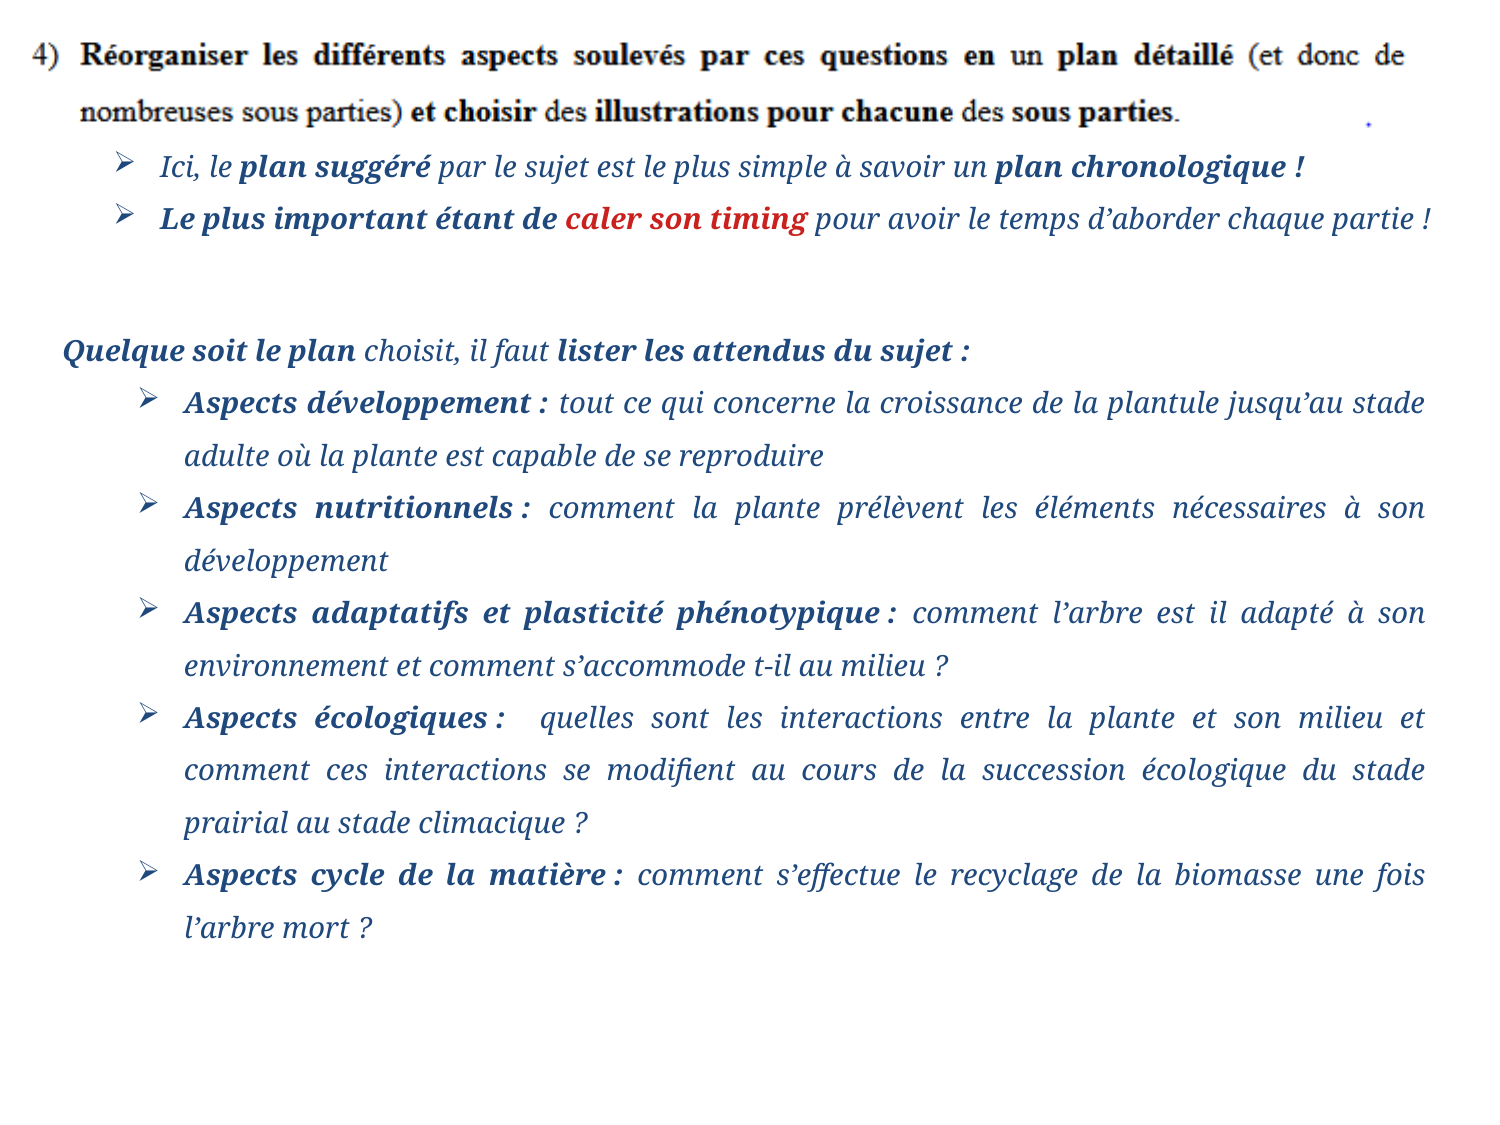

Ici, le plan suggéré par le sujet est le plus simple à savoir un plan chronologique !
Le plus important étant de caler son timing pour avoir le temps d’aborder chaque partie !
Quelque soit le plan choisit, il faut lister les attendus du sujet :
Aspects développement : tout ce qui concerne la croissance de la plantule jusqu’au stade adulte où la plante est capable de se reproduire
Aspects nutritionnels : comment la plante prélèvent les éléments nécessaires à son développement
Aspects adaptatifs et plasticité phénotypique : comment l’arbre est il adapté à son environnement et comment s’accommode t-il au milieu ?
Aspects écologiques : quelles sont les interactions entre la plante et son milieu et comment ces interactions se modifient au cours de la succession écologique du stade prairial au stade climacique ?
Aspects cycle de la matière : comment s’effectue le recyclage de la biomasse une fois l’arbre mort ?